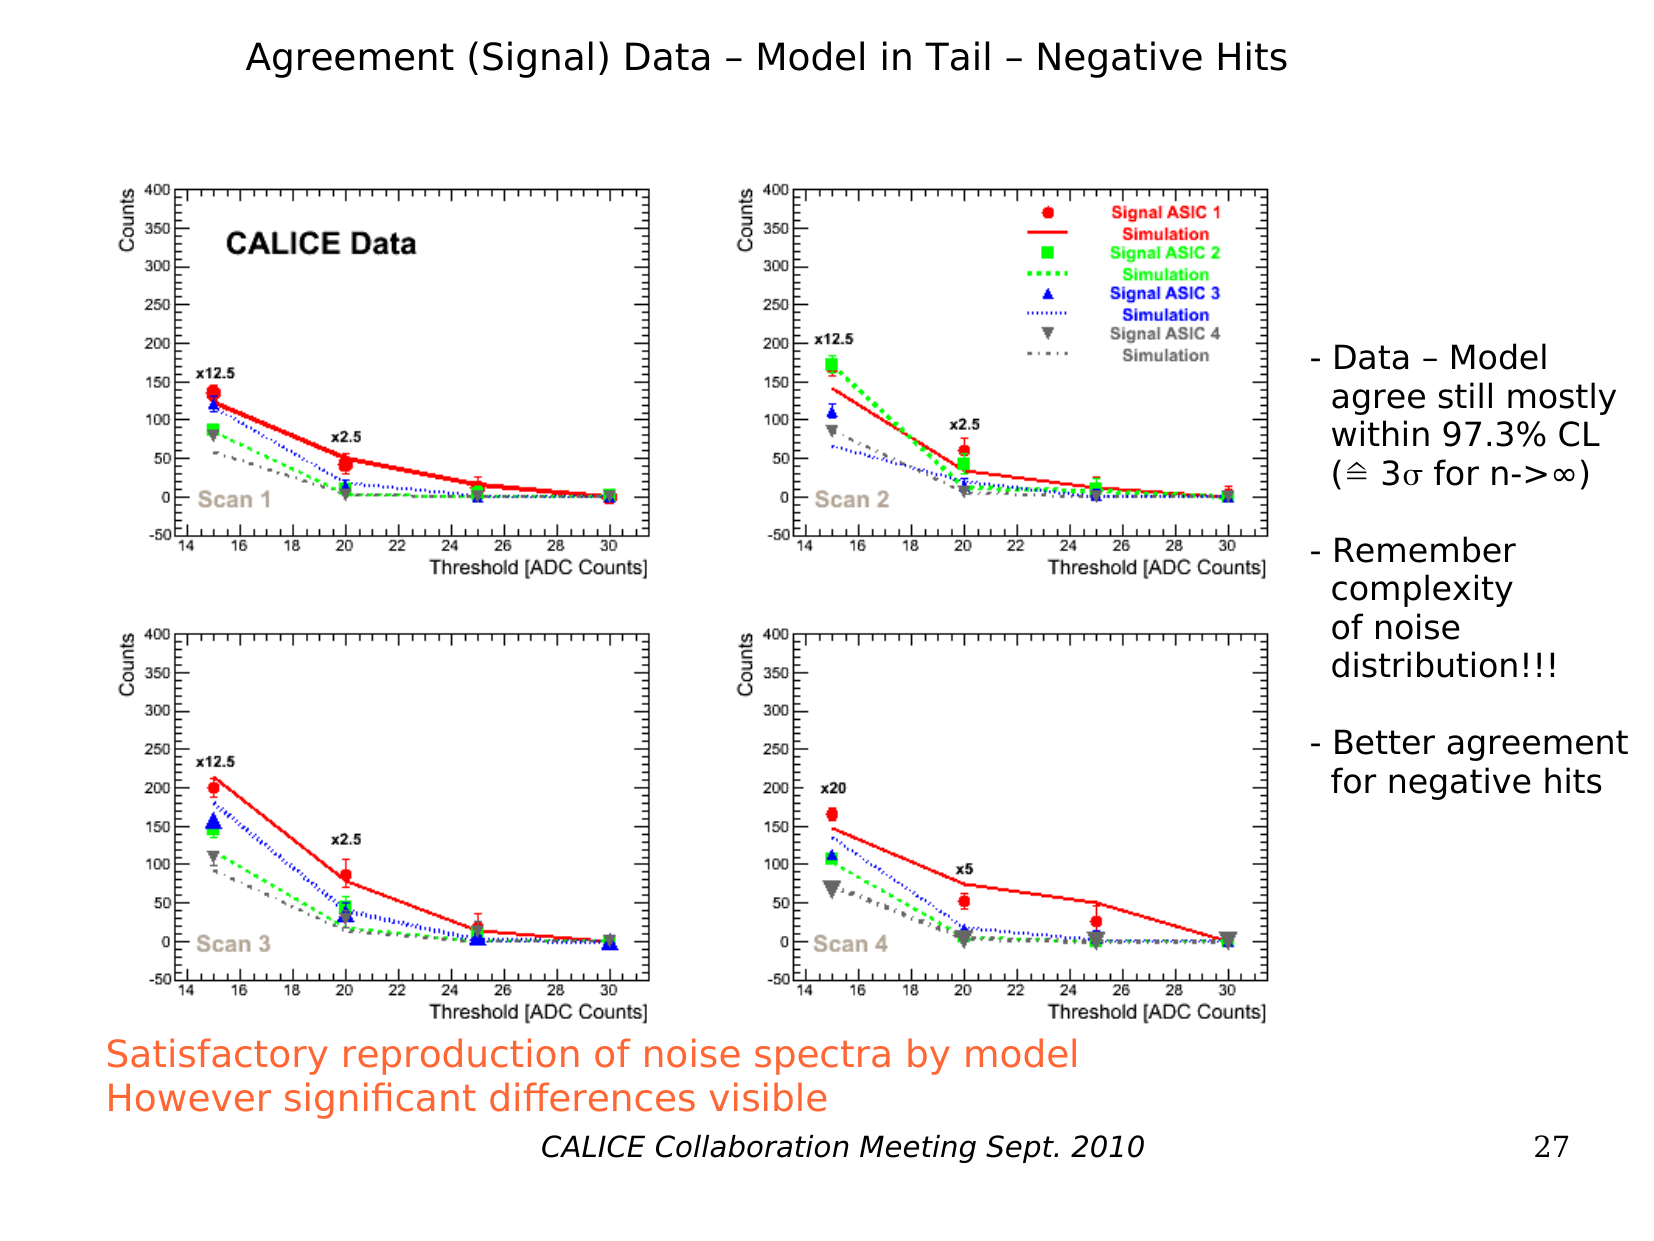

Agreement (Signal) Data – Model in Tail – Negative Hits
- Data – Model
 agree still mostly
 within 97.3% CL
 (≙ 3 for n->∞)
- Remember
 complexity
 of noise
 distribution!!!
- Better agreement
 for negative hits
Satisfactory reproduction of noise spectra by model
However significant differences visible
27